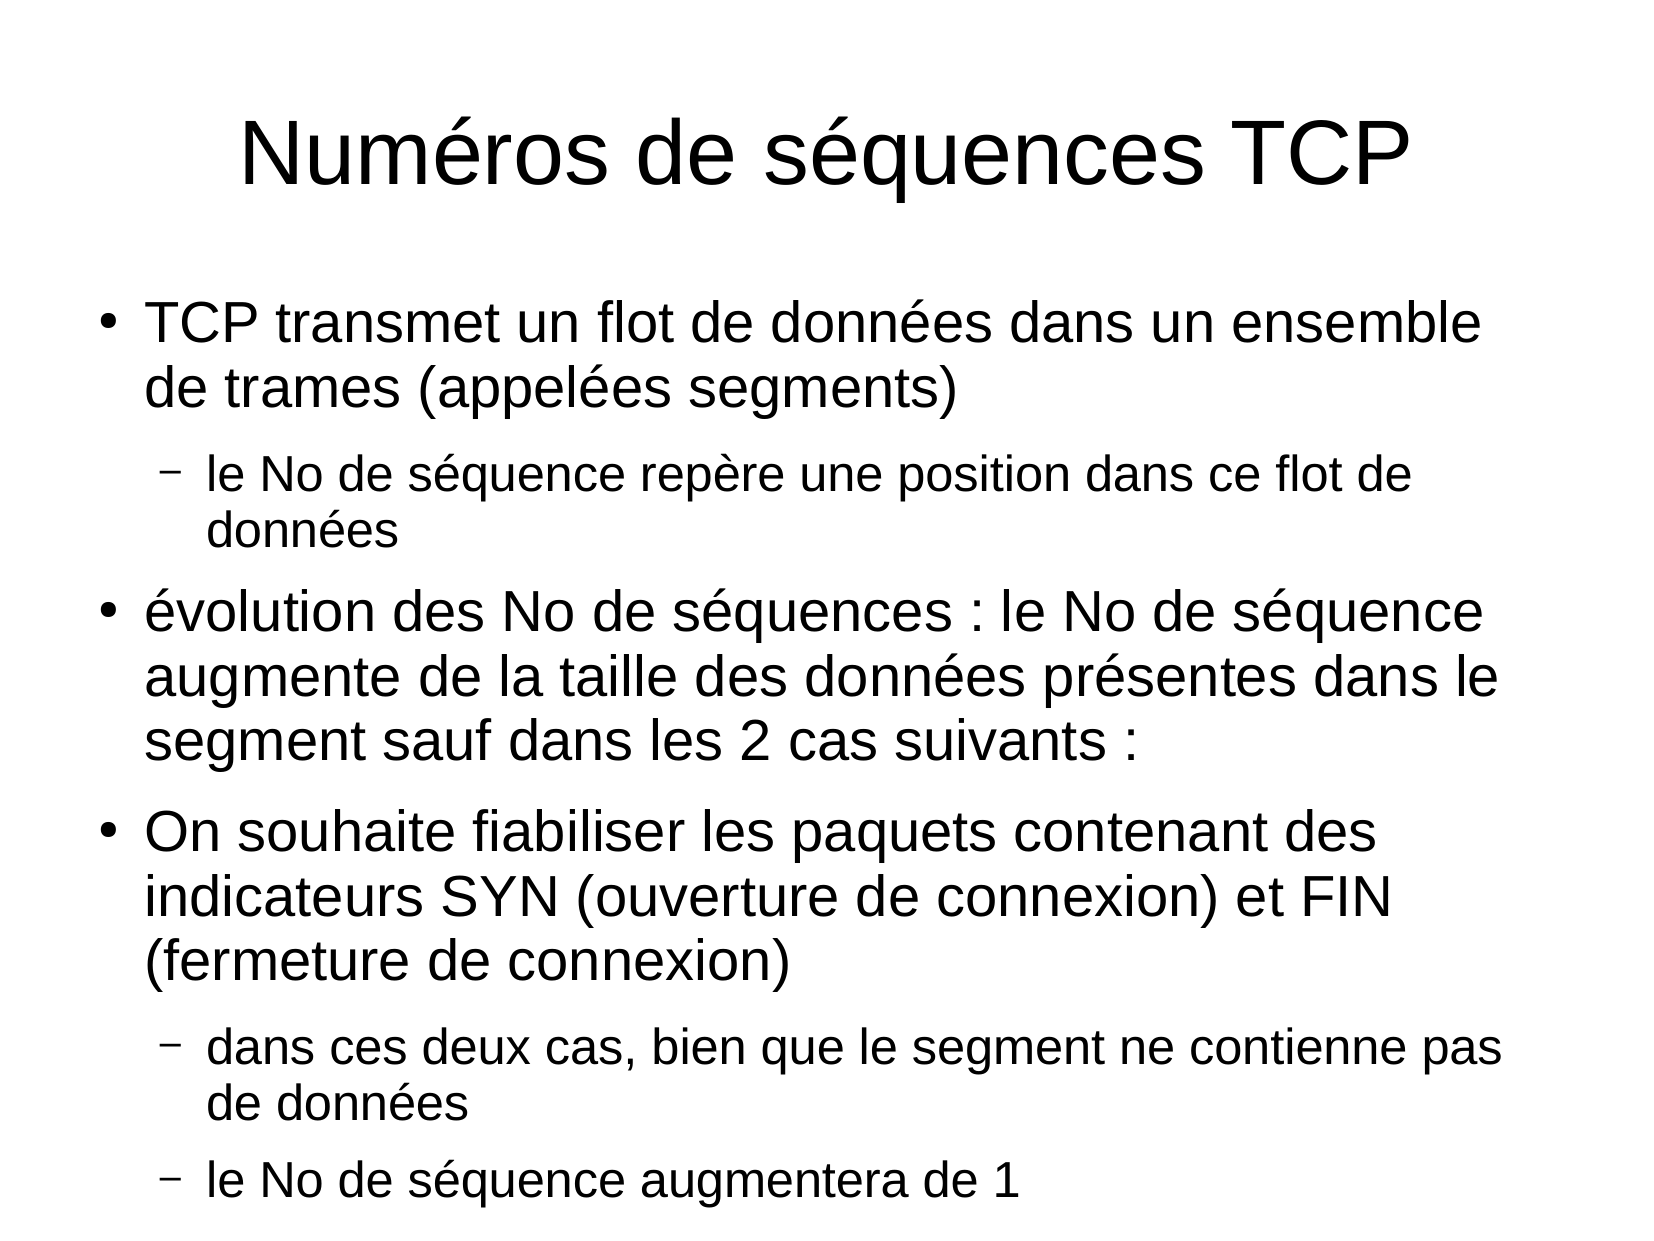

# Numéros de séquences TCP
TCP transmet un flot de données dans un ensemble de trames (appelées segments)
le No de séquence repère une position dans ce flot de données
évolution des No de séquences : le No de séquence augmente de la taille des données présentes dans le segment sauf dans les 2 cas suivants :
On souhaite fiabiliser les paquets contenant des indicateurs SYN (ouverture de connexion) et FIN (fermeture de connexion)
dans ces deux cas, bien que le segment ne contienne pas de données
le No de séquence augmentera de 1